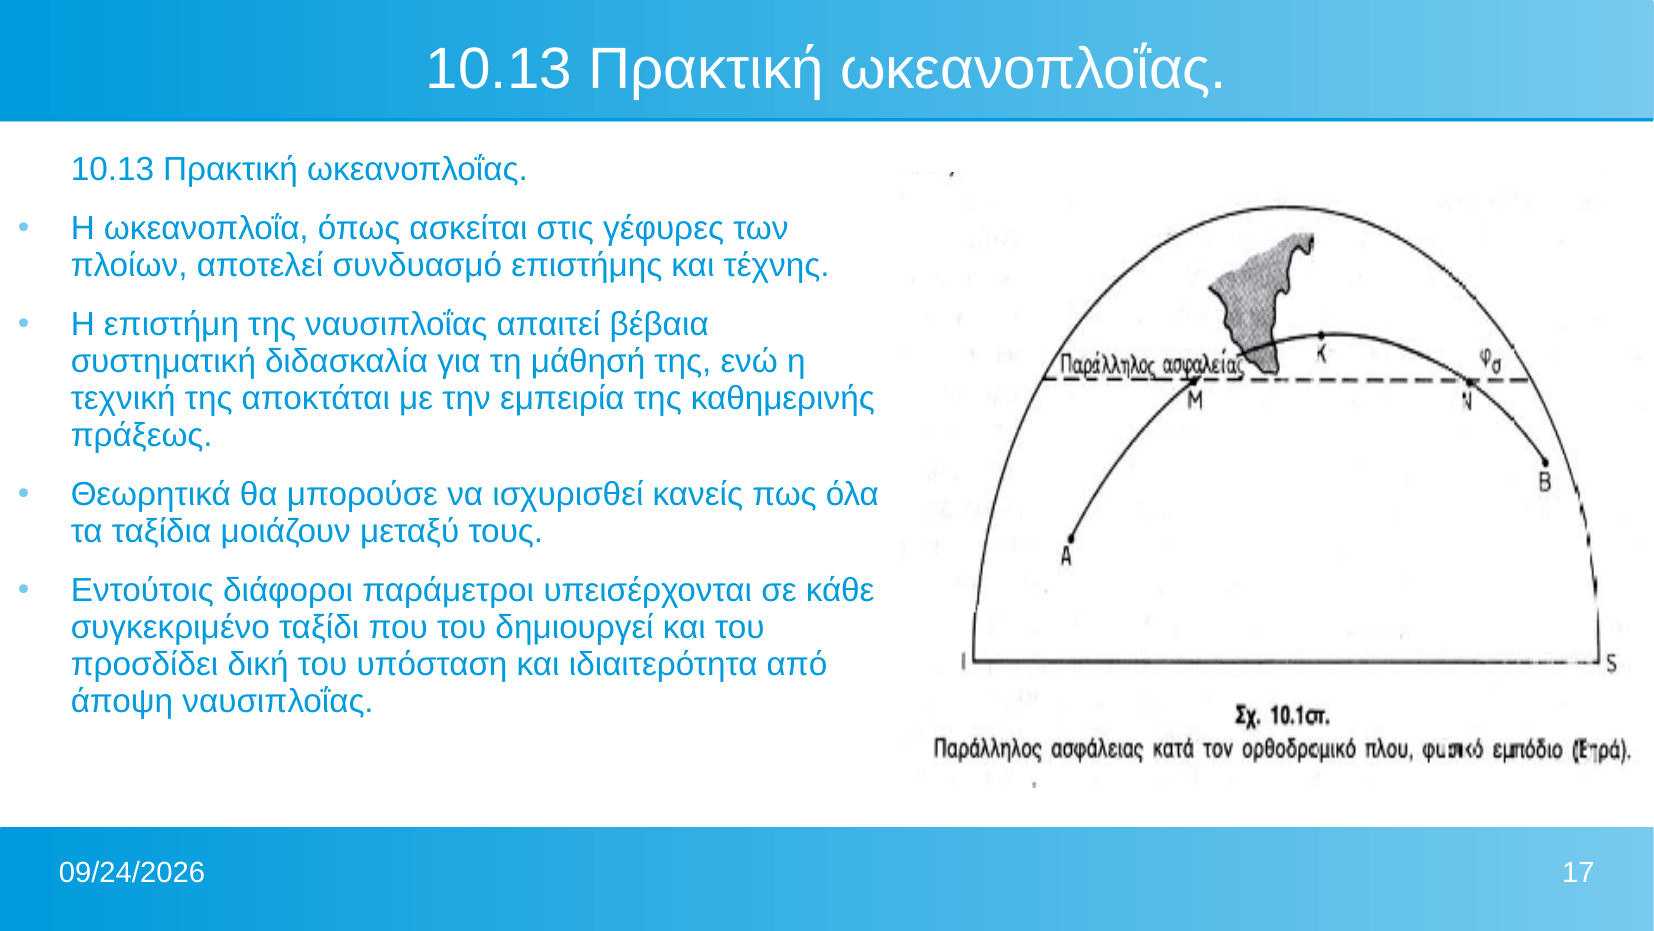

# 10.13 Πρακτική ωκεανοπλοΐας.
10.13 Πρακτική ωκεανοπλοΐας.
Η ωκεανοπλοΐα, όπως ασκείται στις γέφυρες των πλοίων, αποτελεί συνδυασμό επιστήμης και τέχνης.
Η επιστήμη της ναυσιπλοΐας απαιτεί βέβαια συστηματική διδασκαλία για τη μάθησή της, ενώ η τεχνική της αποκτάται με την εμπειρία της καθημερινής πράξεως.
Θεωρητικά θα μπορούσε να ισχυρισθεί κανείς πως όλα τα ταξίδια μοιάζουν μεταξύ τους.
Εντούτοις διάφοροι παράμετροι υπεισέρχονται σε κάθε συγκεκριμένο ταξίδι που του δημιουργεί και του προσδίδει δική του υπόσταση και ιδιαιτερότητα από άποψη ναυσιπλοΐας.
17